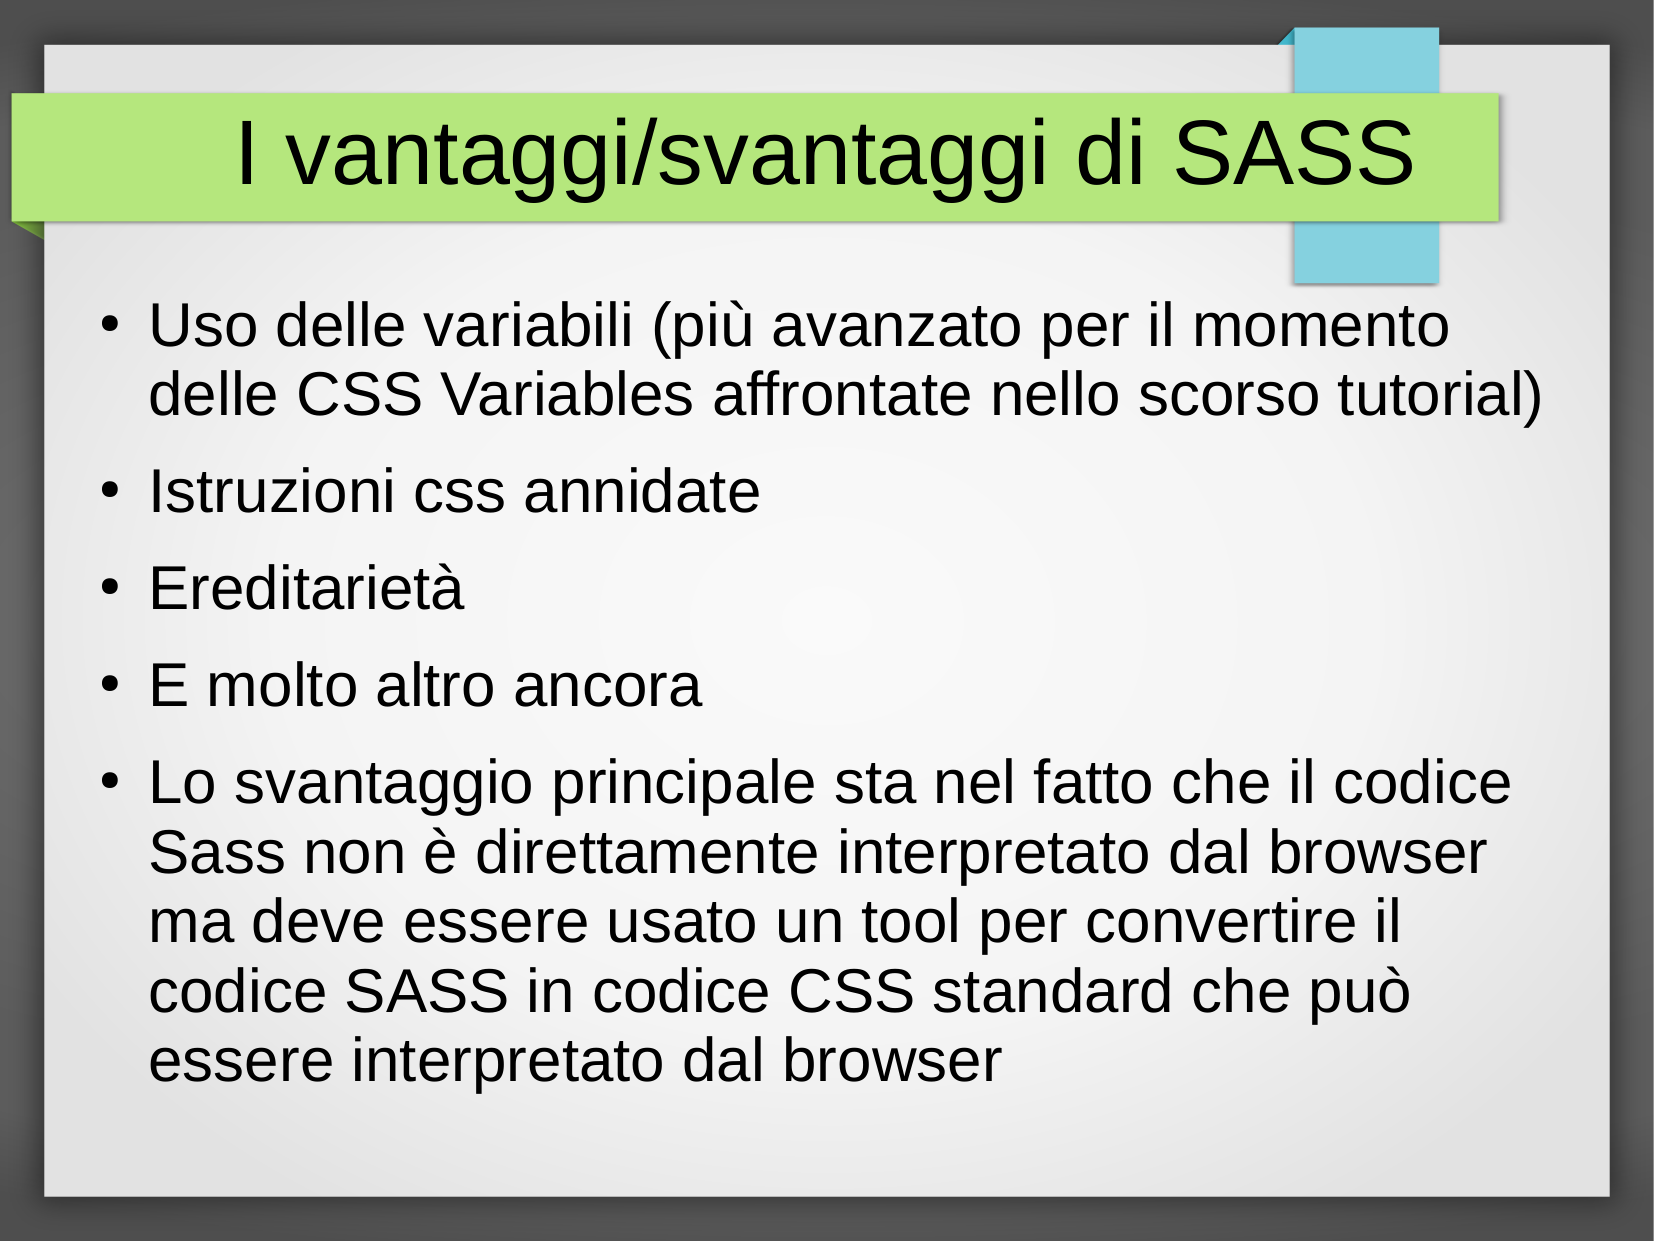

# I vantaggi/svantaggi di SASS
Uso delle variabili (più avanzato per il momento delle CSS Variables affrontate nello scorso tutorial)
Istruzioni css annidate
Ereditarietà
E molto altro ancora
Lo svantaggio principale sta nel fatto che il codice Sass non è direttamente interpretato dal browser ma deve essere usato un tool per convertire il codice SASS in codice CSS standard che può essere interpretato dal browser